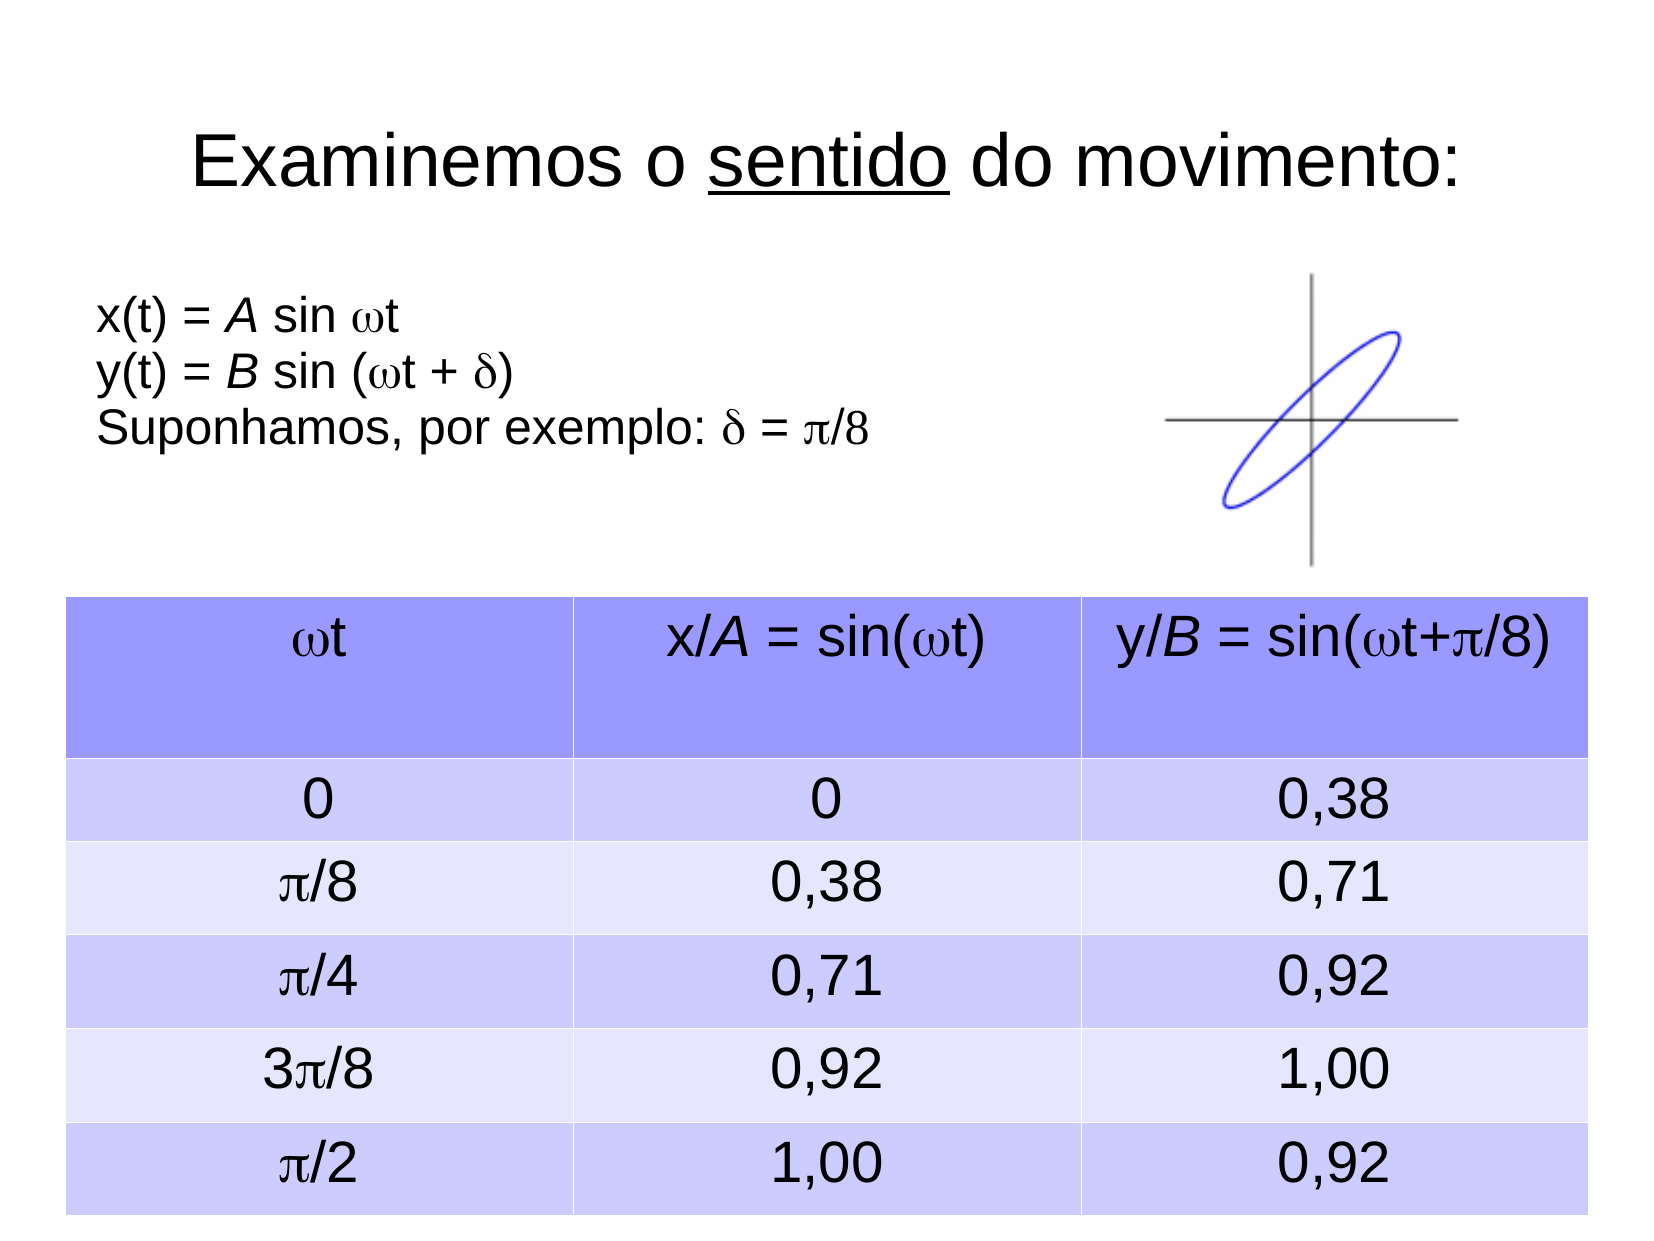

# Examinemos o sentido do movimento:
x(t) = A sin wt
y(t) = B sin (wt + d)
Suponhamos, por exemplo: d = p/8
| wt | x/A = sin(wt) | y/B = sin(wt+p/8) |
| --- | --- | --- |
| 0 | 0 | 0,38 |
| p/8 | 0,38 | 0,71 |
| p/4 | 0,71 | 0,92 |
| 3p/8 | 0,92 | 1,00 |
| p/2 | 1,00 | 0,92 |